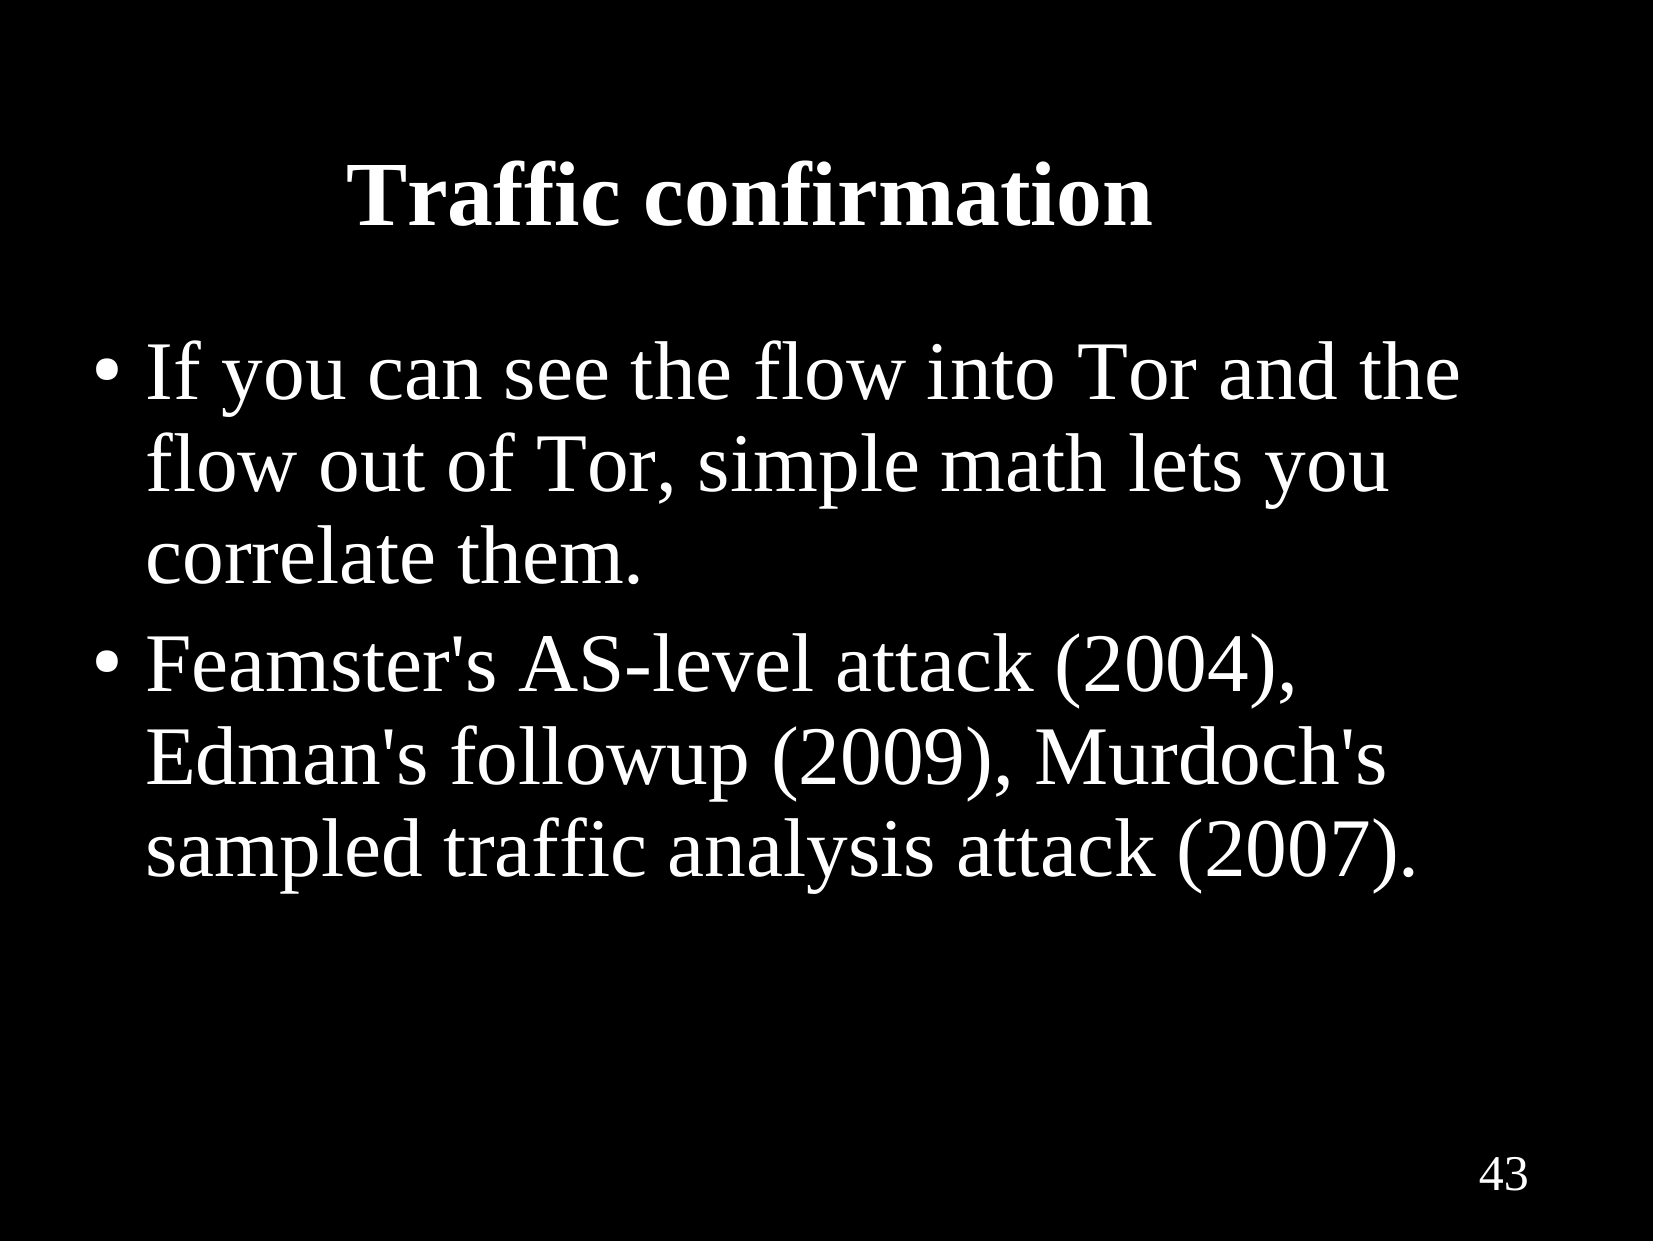

# Traffic confirmation
If you can see the flow into Tor and the flow out of Tor, simple math lets you correlate them.
Feamster's AS-level attack (2004), Edman's followup (2009), Murdoch's sampled traffic analysis attack (2007).